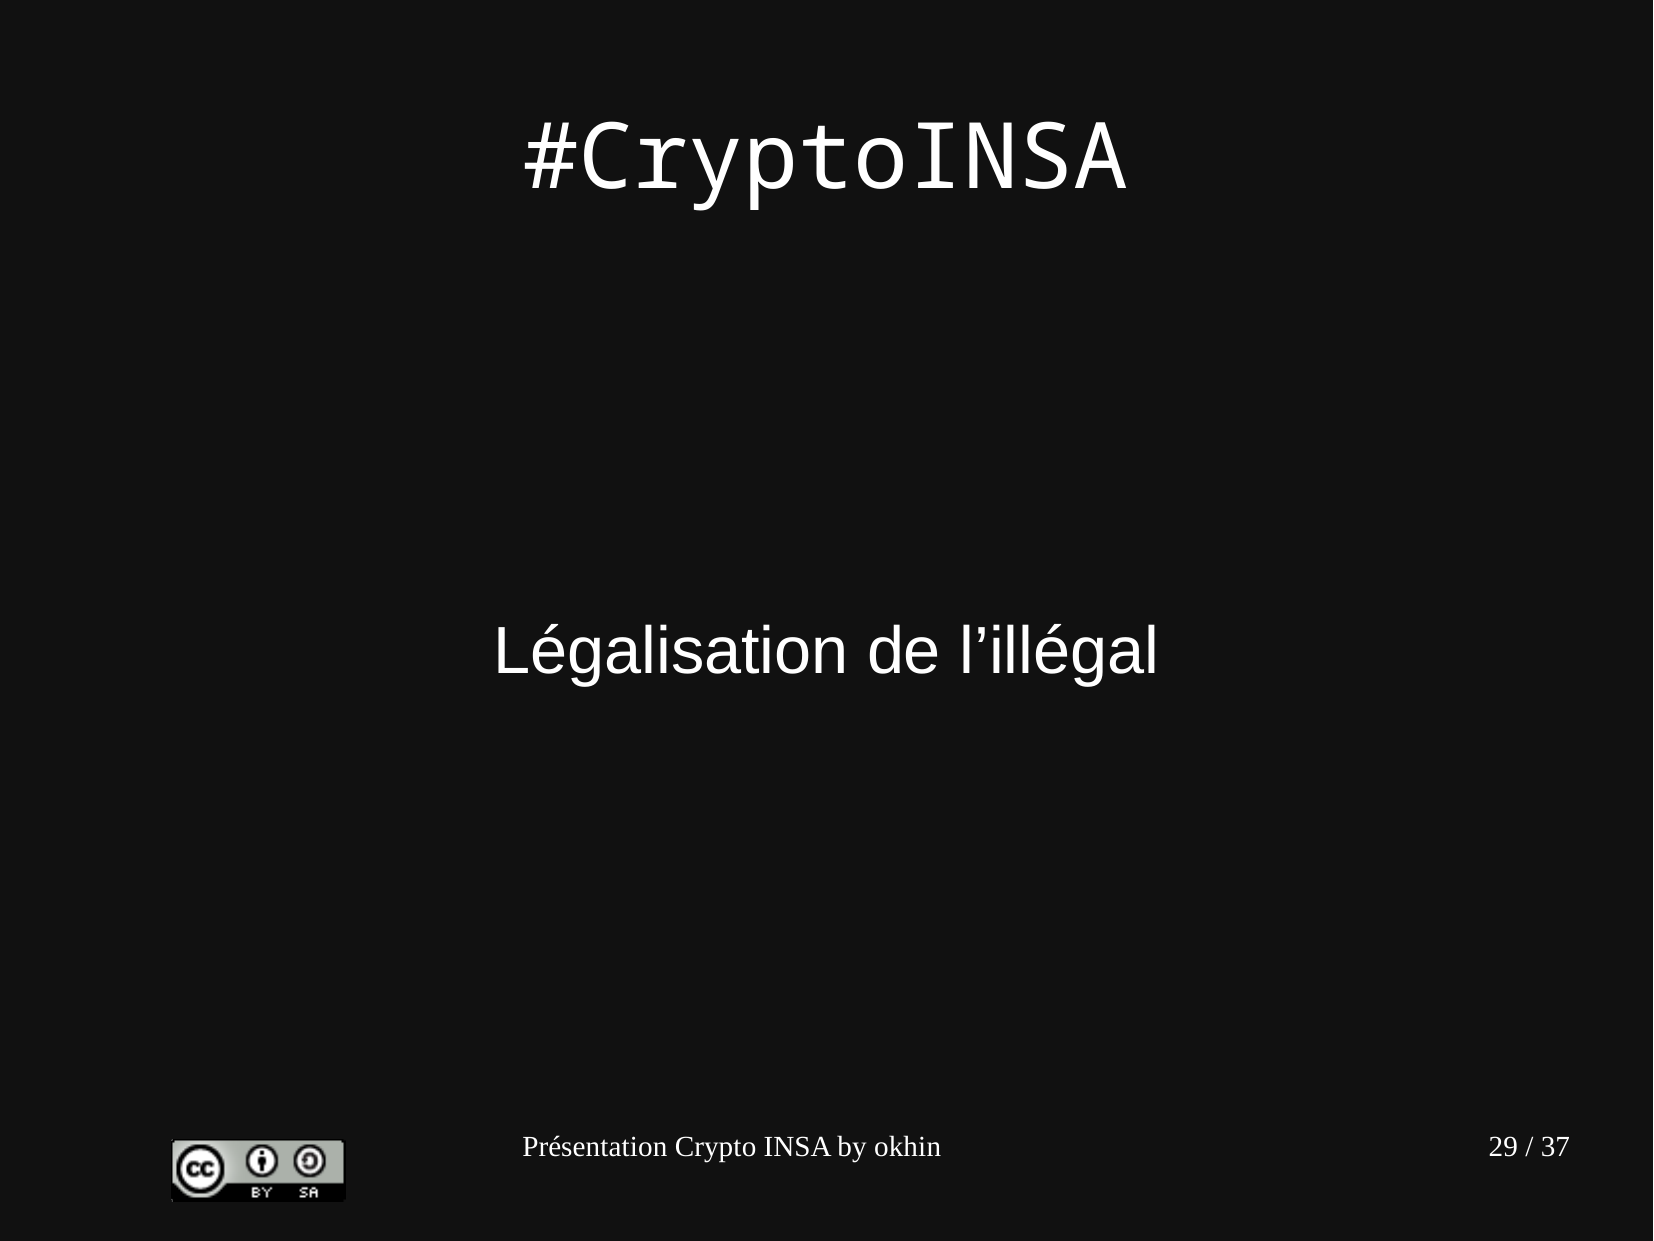

# #CryptoINSA
Légalisation de l’illégal
Présentation Crypto INSA by okhin
29